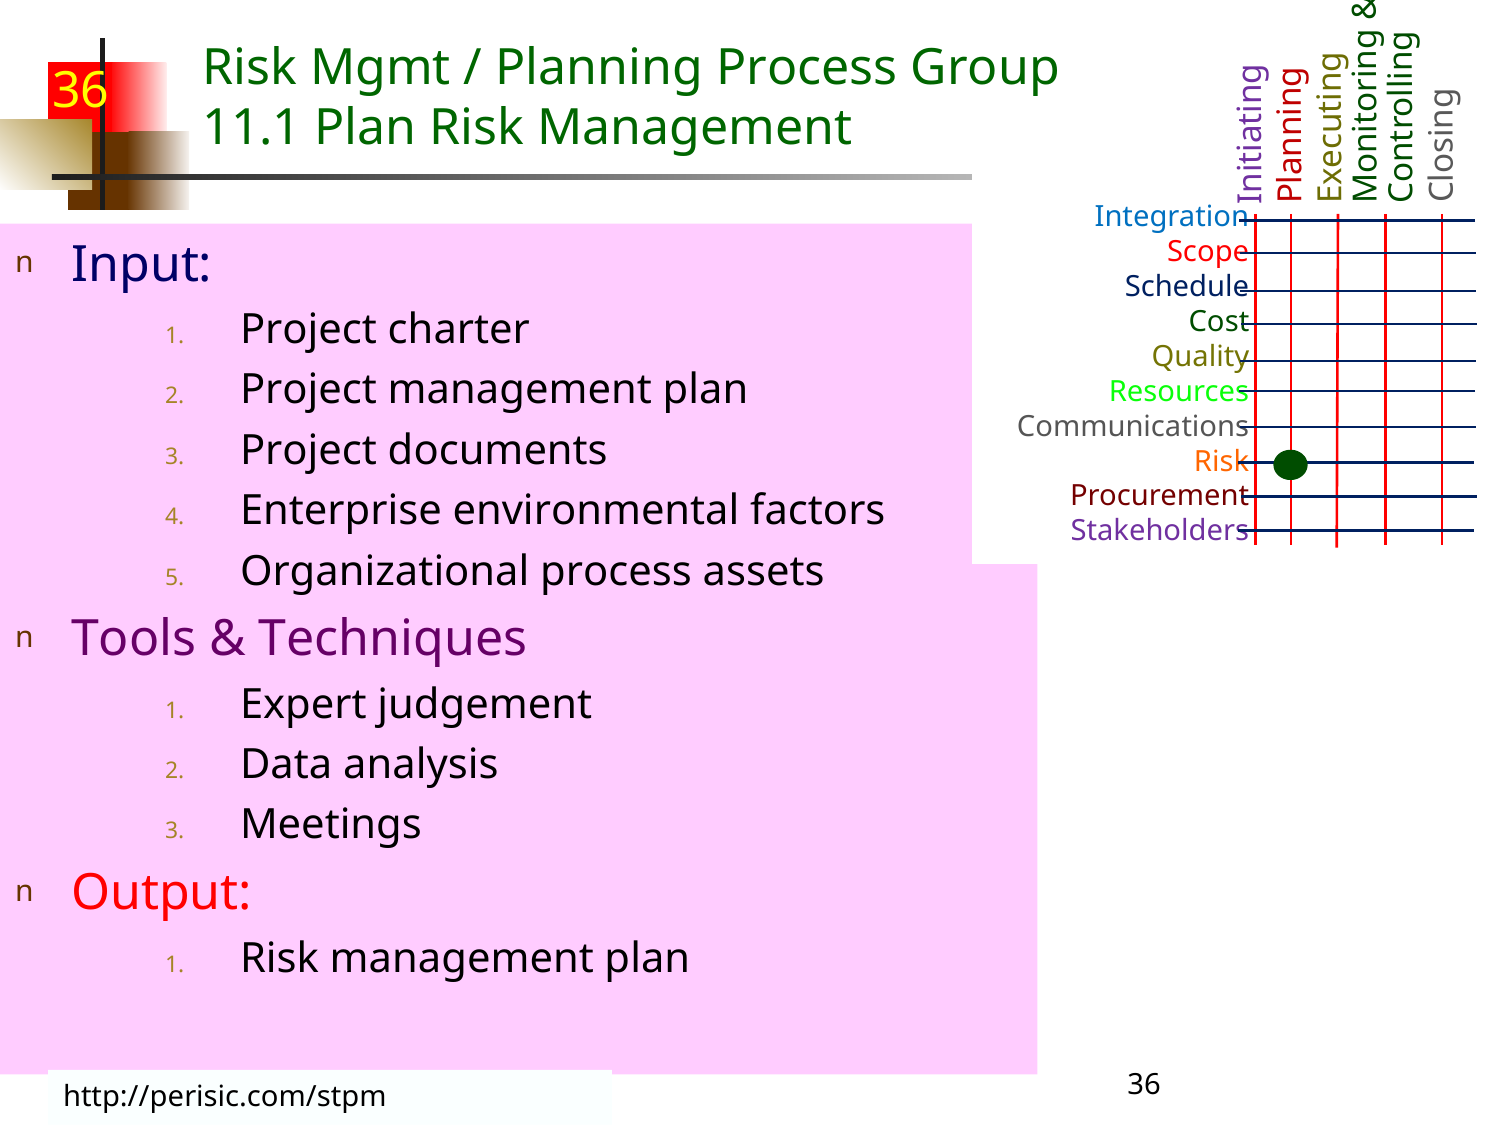

Initiating
Planning
Executing
Monitoring &
Controlling
Closing
Integration
Scope
Schedule
Cost
Quality
Resources
Communications
Risk
Procurement
Stakeholders
Risk Mgmt / Planning Process Group
11.1 Plan Risk Management
# Input:
Project charter
Project management plan
Project documents
Enterprise environmental factors
Organizational process assets
Tools & Techniques
Expert judgement
Data analysis
Meetings
Output:
Risk management plan
35
http://perisic.com/stpm